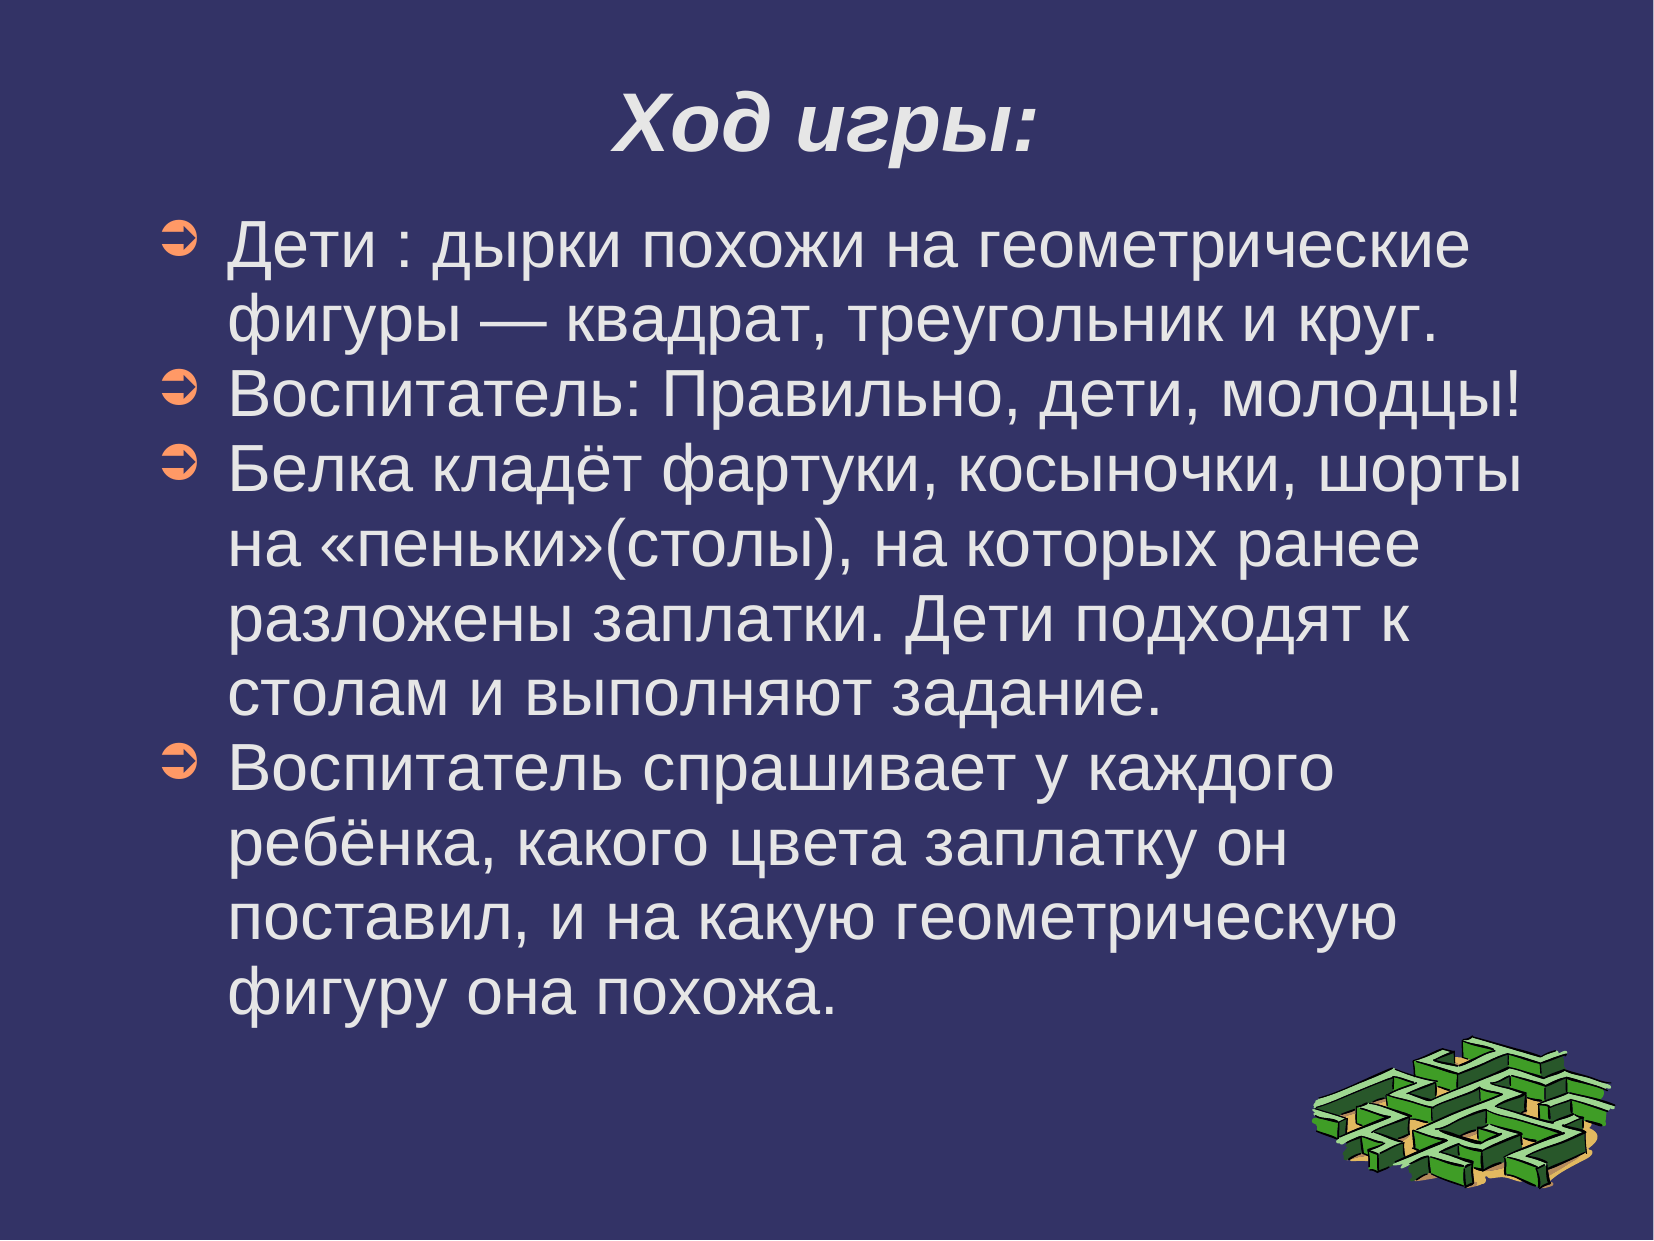

# Ход игры:
Дети : дырки похожи на геометрические фигуры — квадрат, треугольник и круг.
Воспитатель: Правильно, дети, молодцы!
Белка кладёт фартуки, косыночки, шорты на «пеньки»(столы), на которых ранее разложены заплатки. Дети подходят к столам и выполняют задание.
Воспитатель спрашивает у каждого ребёнка, какого цвета заплатку он поставил, и на какую геометрическую фигуру она похожа.